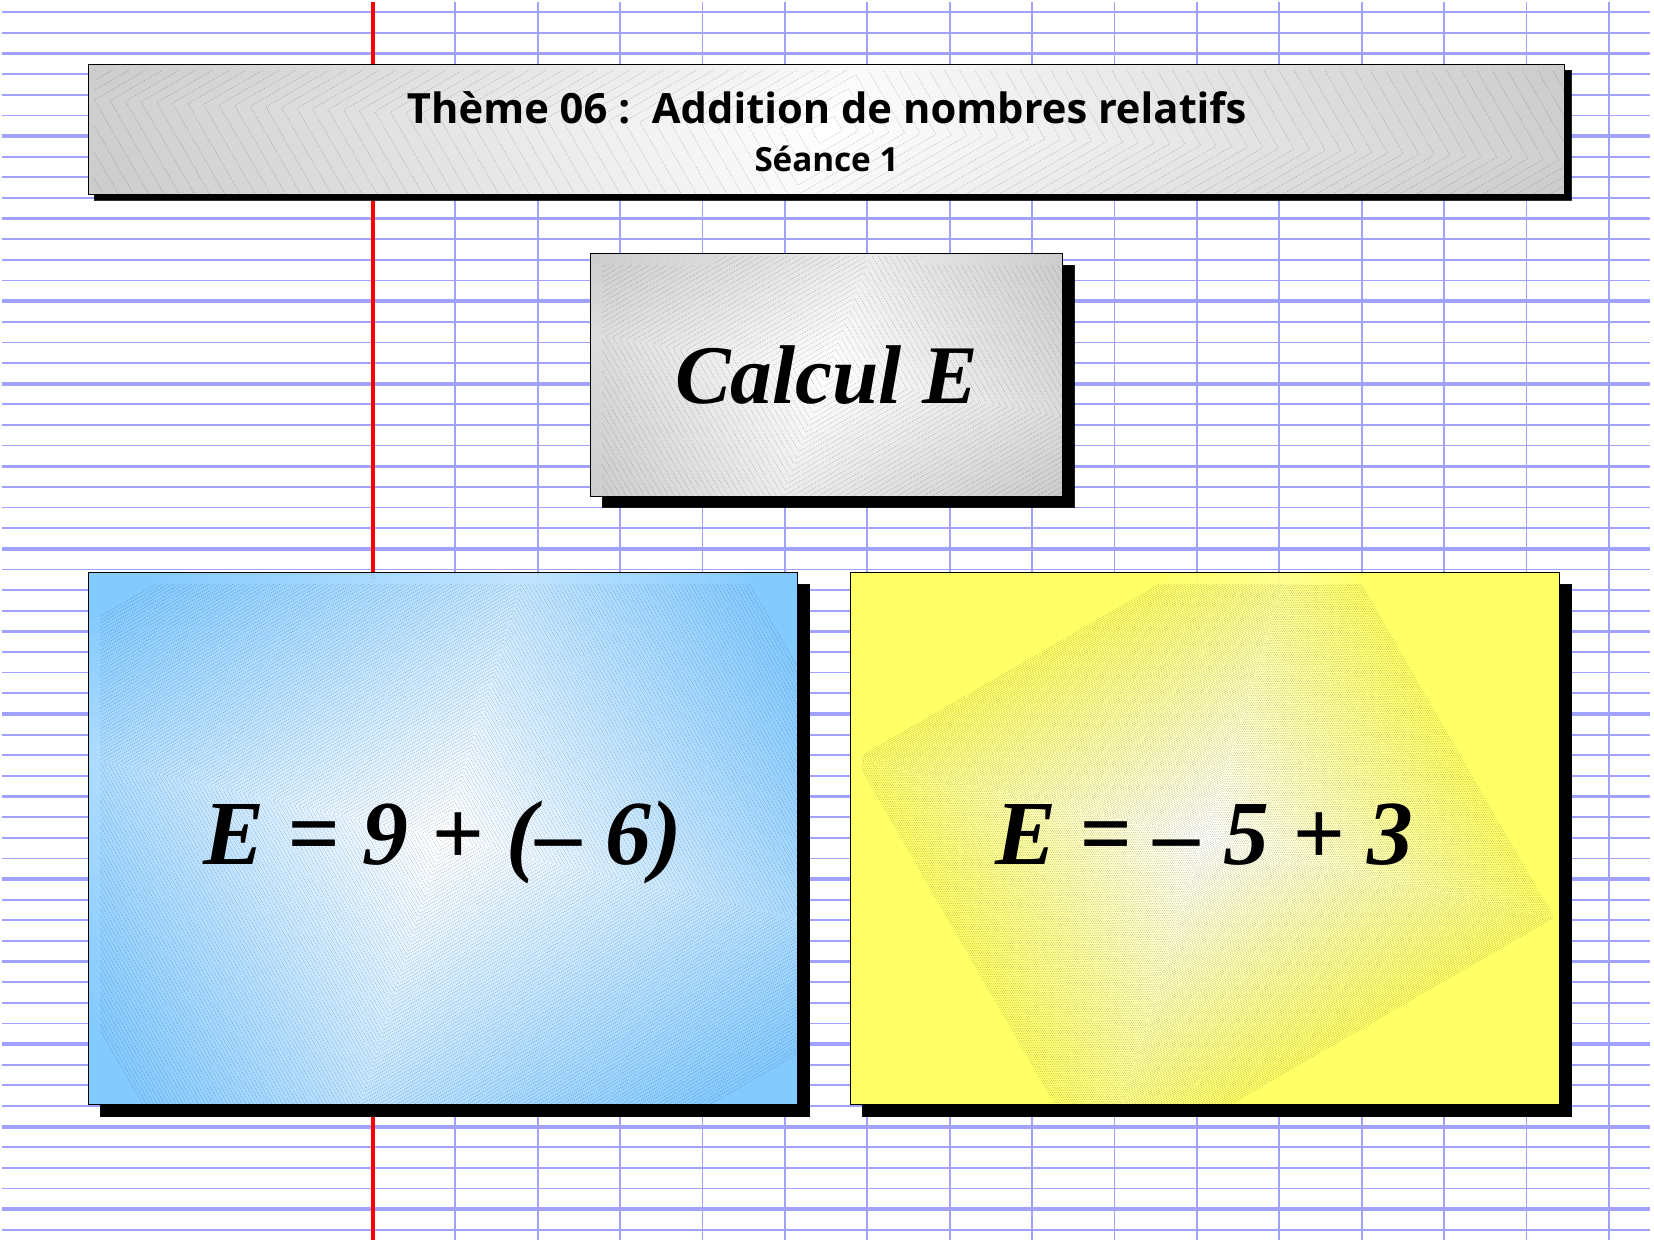

Thème 06 : Addition de nombres relatifs
Séance 1
Calcul E
9
0
1
2
3
4
5
6
7
8
E = 9 + (– 6)
E = – 5 + 3